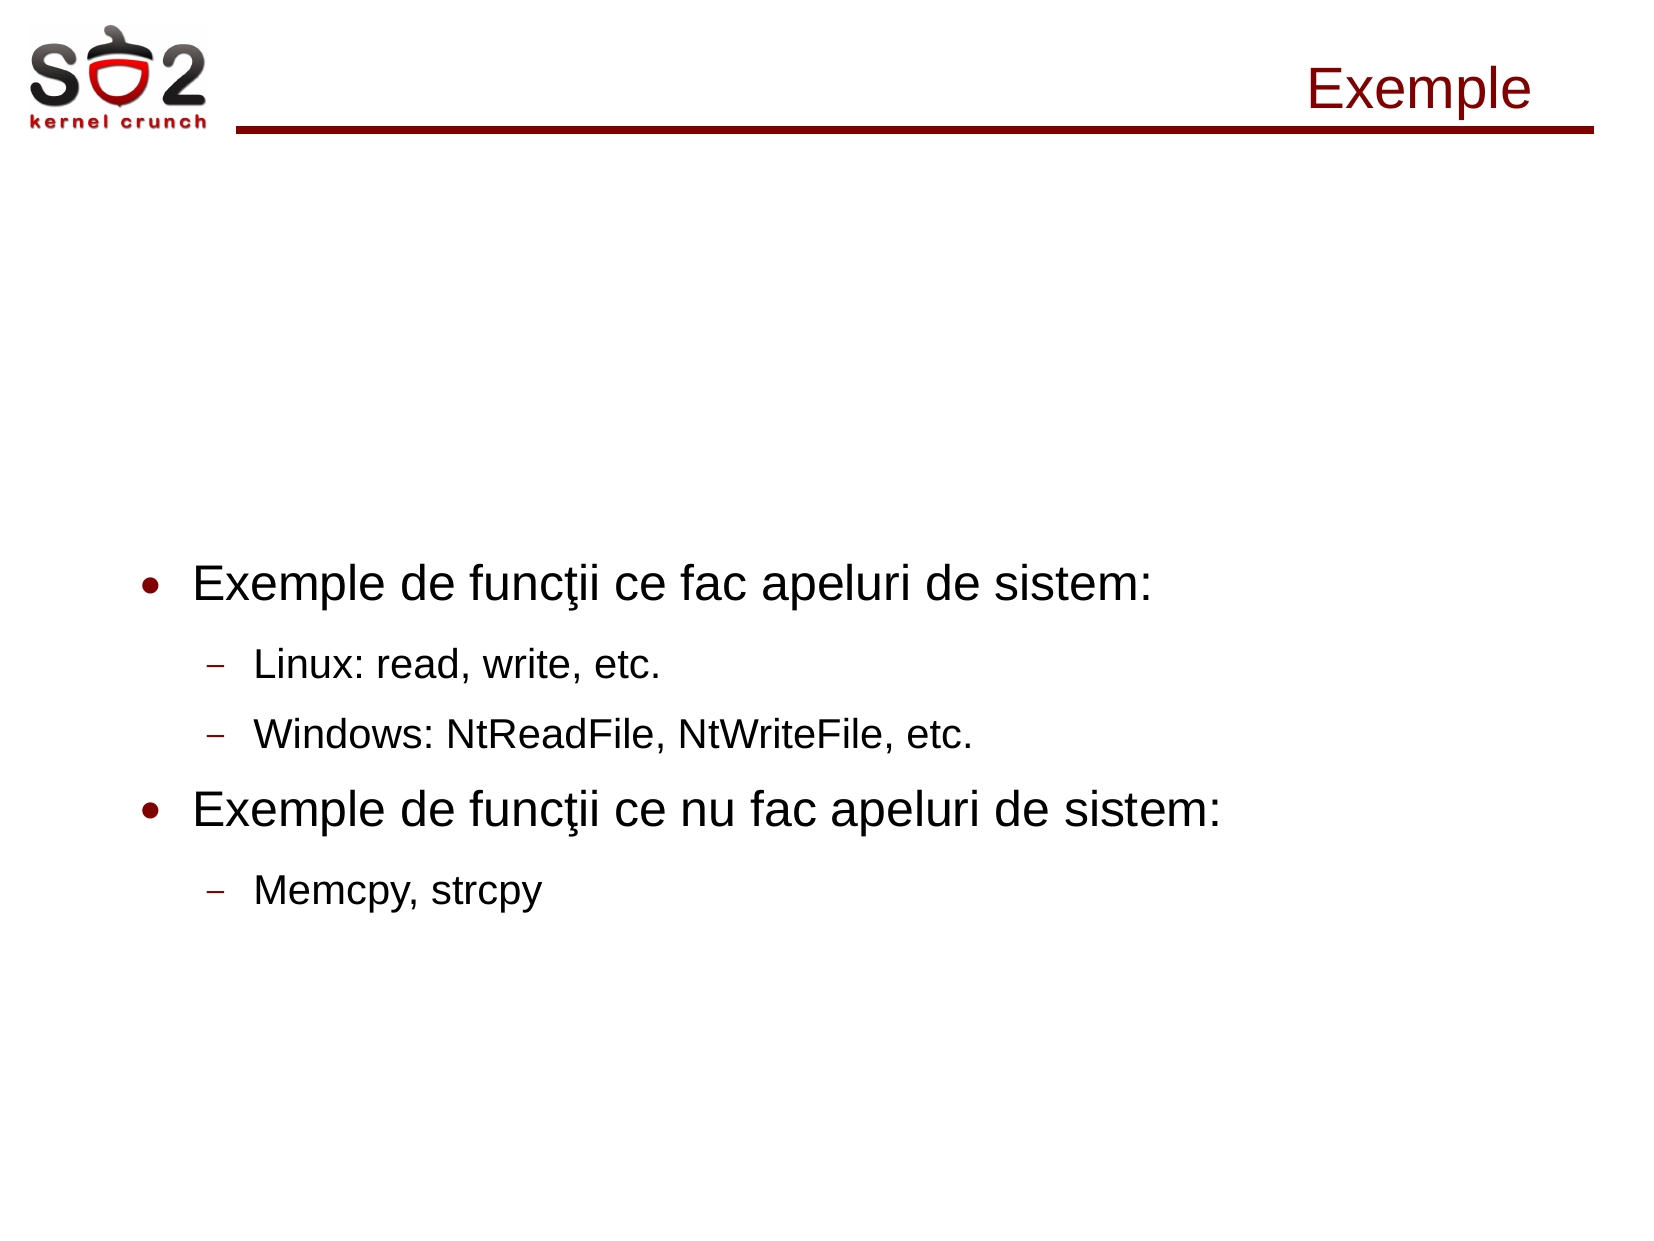

# Exemple
Exemple de funcţii ce fac apeluri de sistem:
Linux: read, write, etc.
Windows: NtReadFile, NtWriteFile, etc.
Exemple de funcţii ce nu fac apeluri de sistem:
Memcpy, strcpy